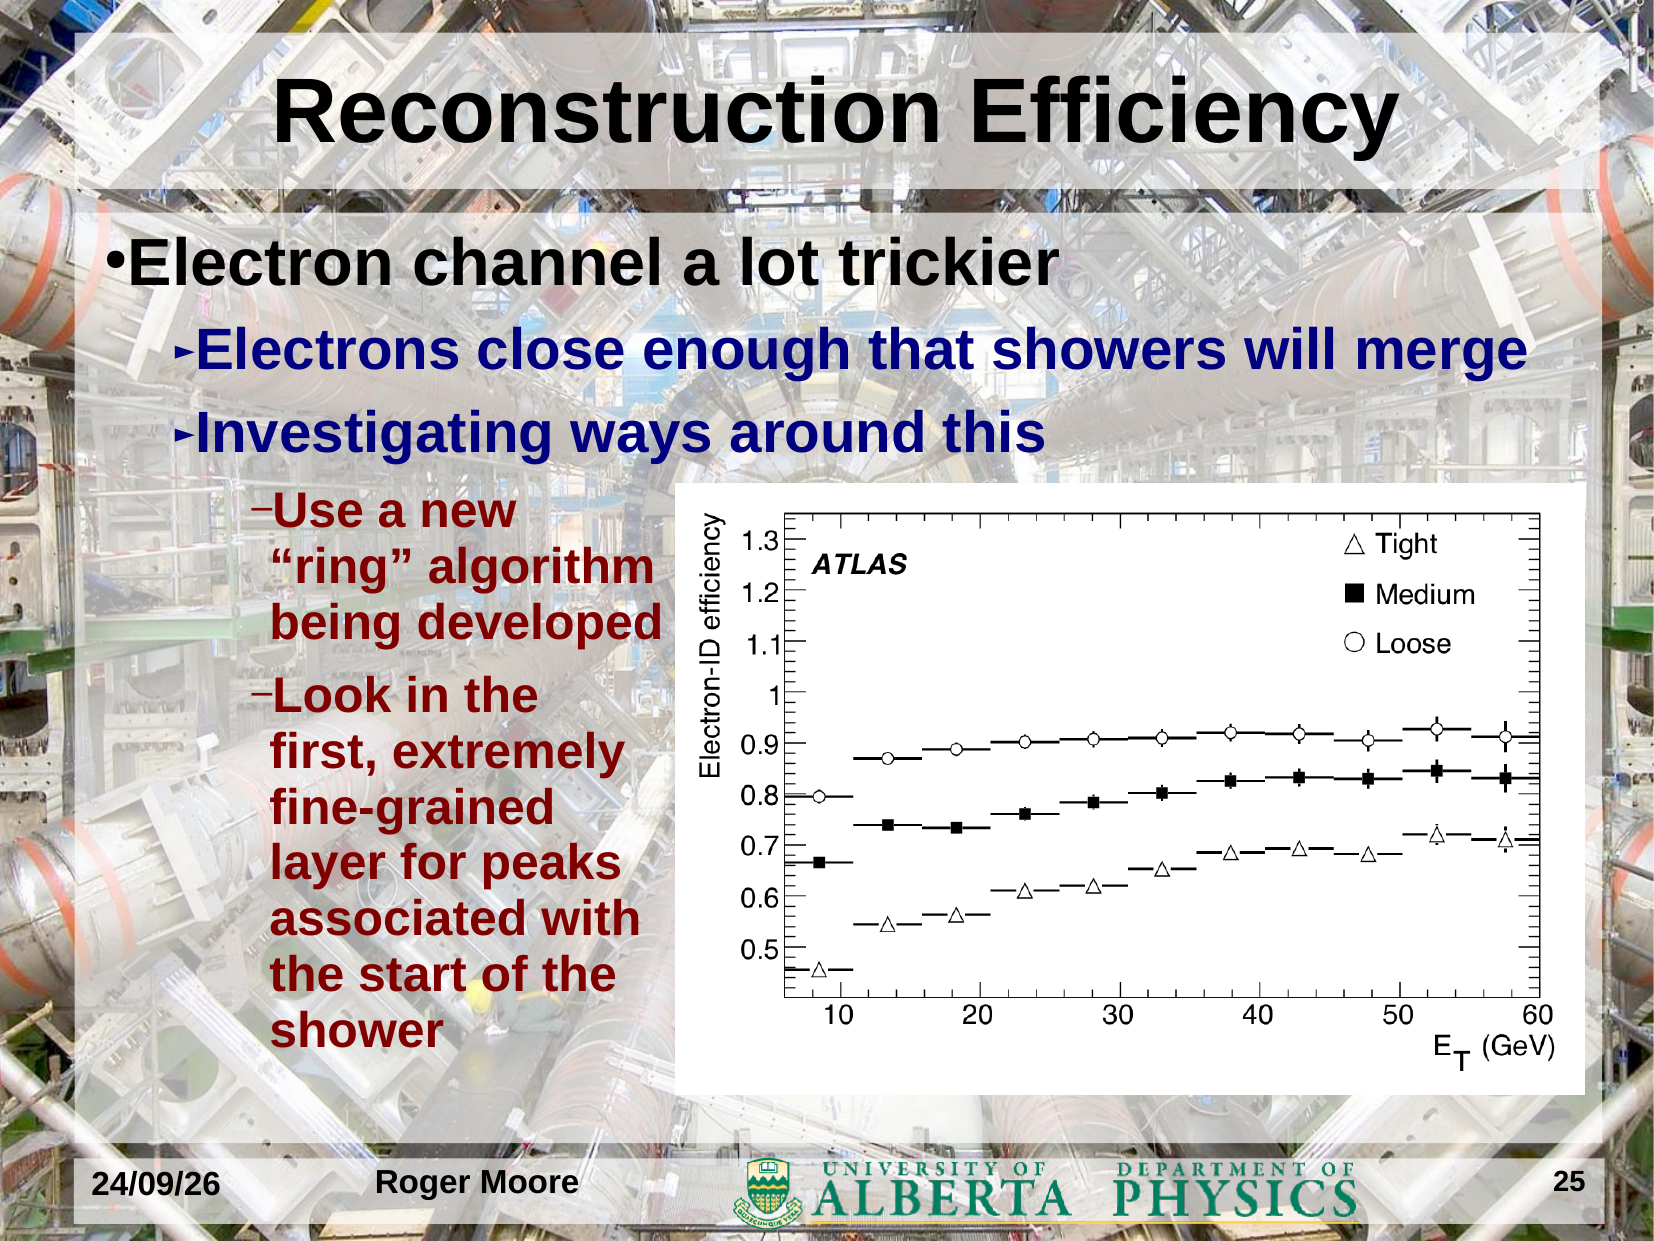

# Reconstruction Efficiency
Electron channel a lot trickier
Electrons close enough that showers will merge
Investigating ways around this
Use a new
“ring” algorithm
being developed
Look in the
first, extremely
fine-grained
layer for peaks
associated with
the start of the
shower